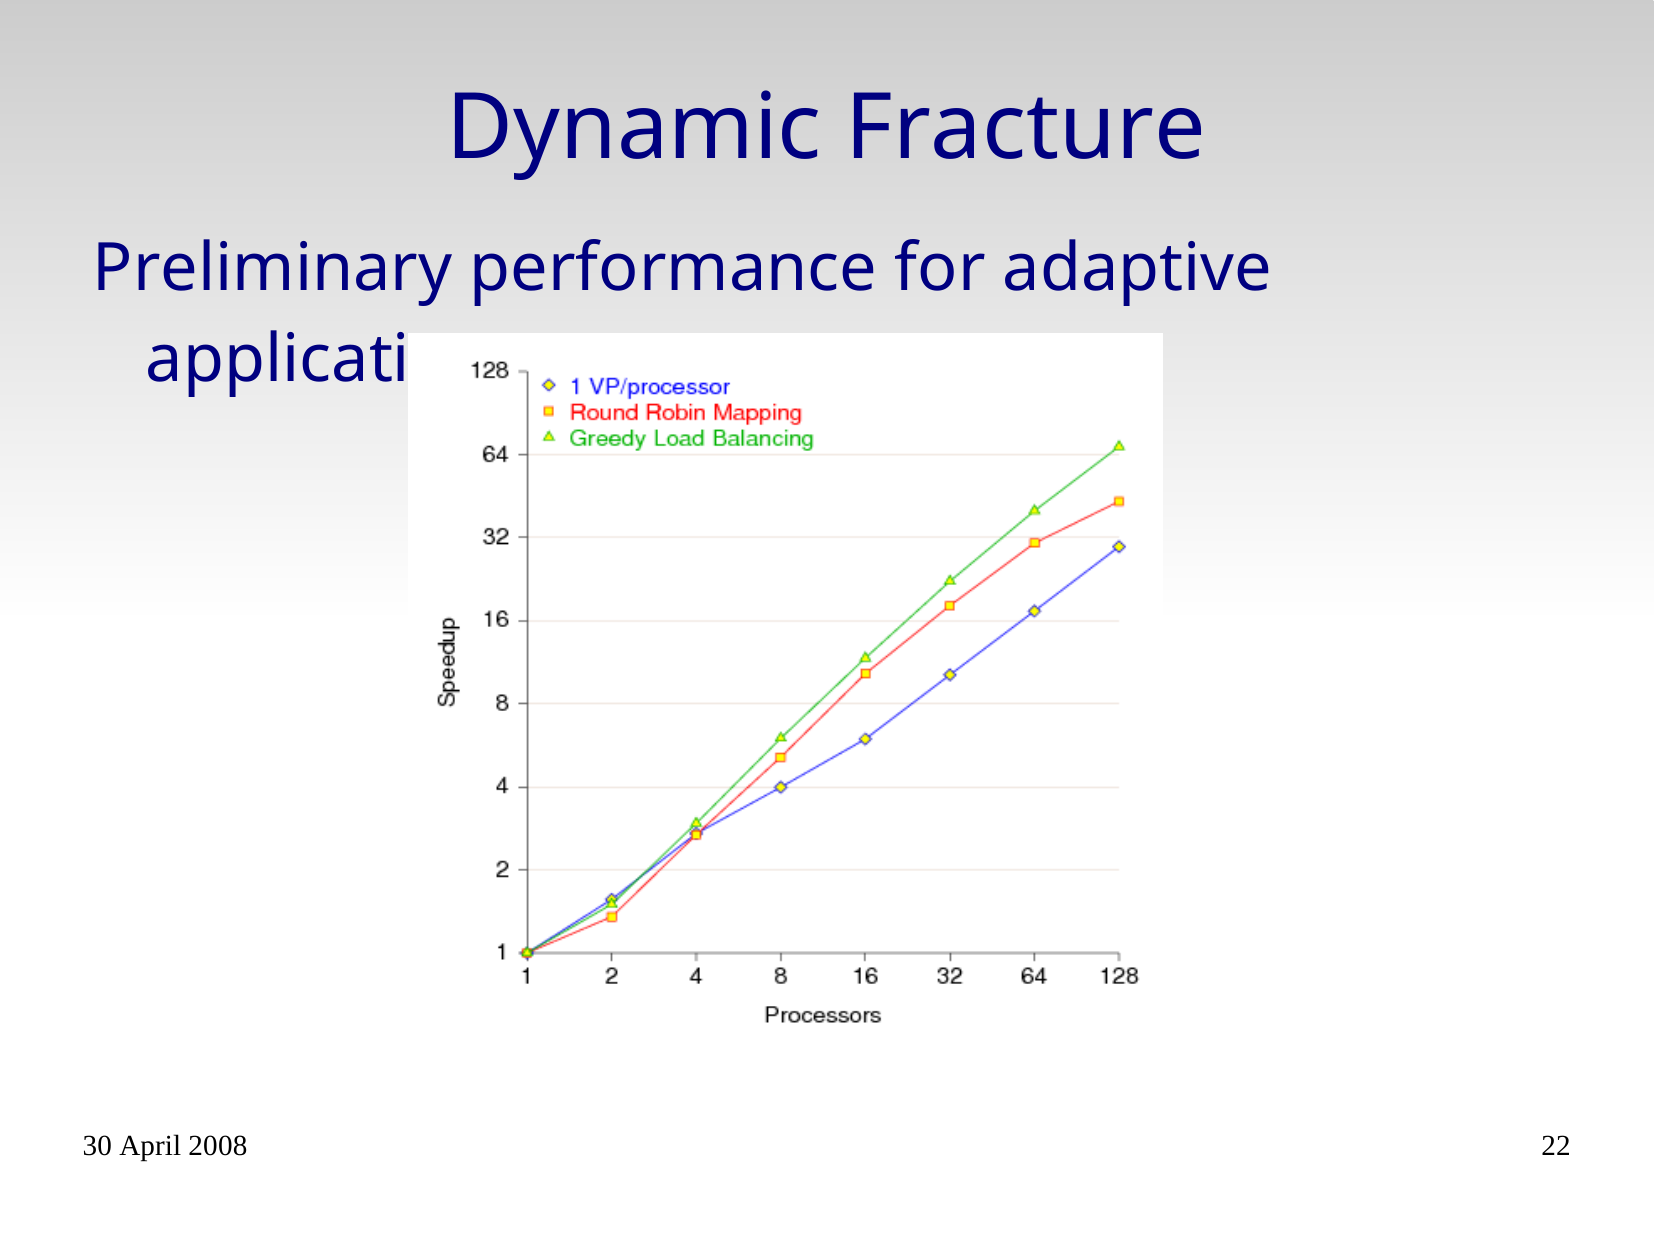

# Dynamic Fracture
Preliminary performance for adaptive application
30 April 2008
22